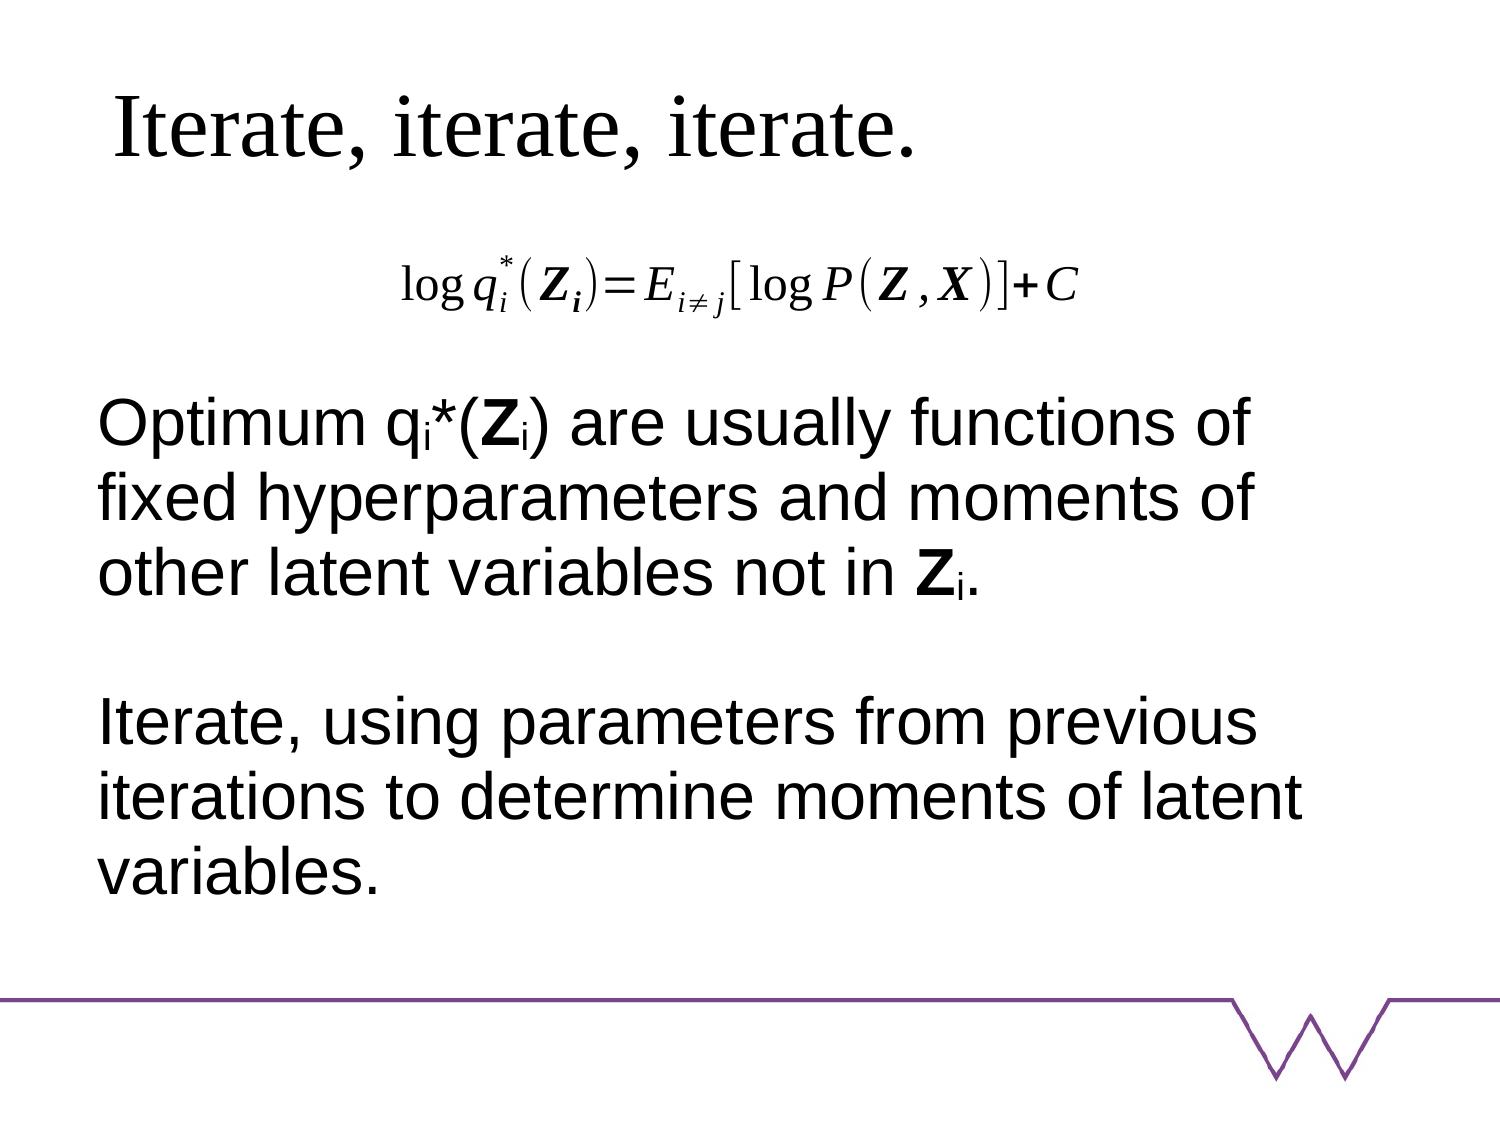

# Iterate, iterate, iterate.
Optimum qi*(Zi) are usually functions of fixed hyperparameters and moments of other latent variables not in Zi.
Iterate, using parameters from previous iterations to determine moments of latent variables.